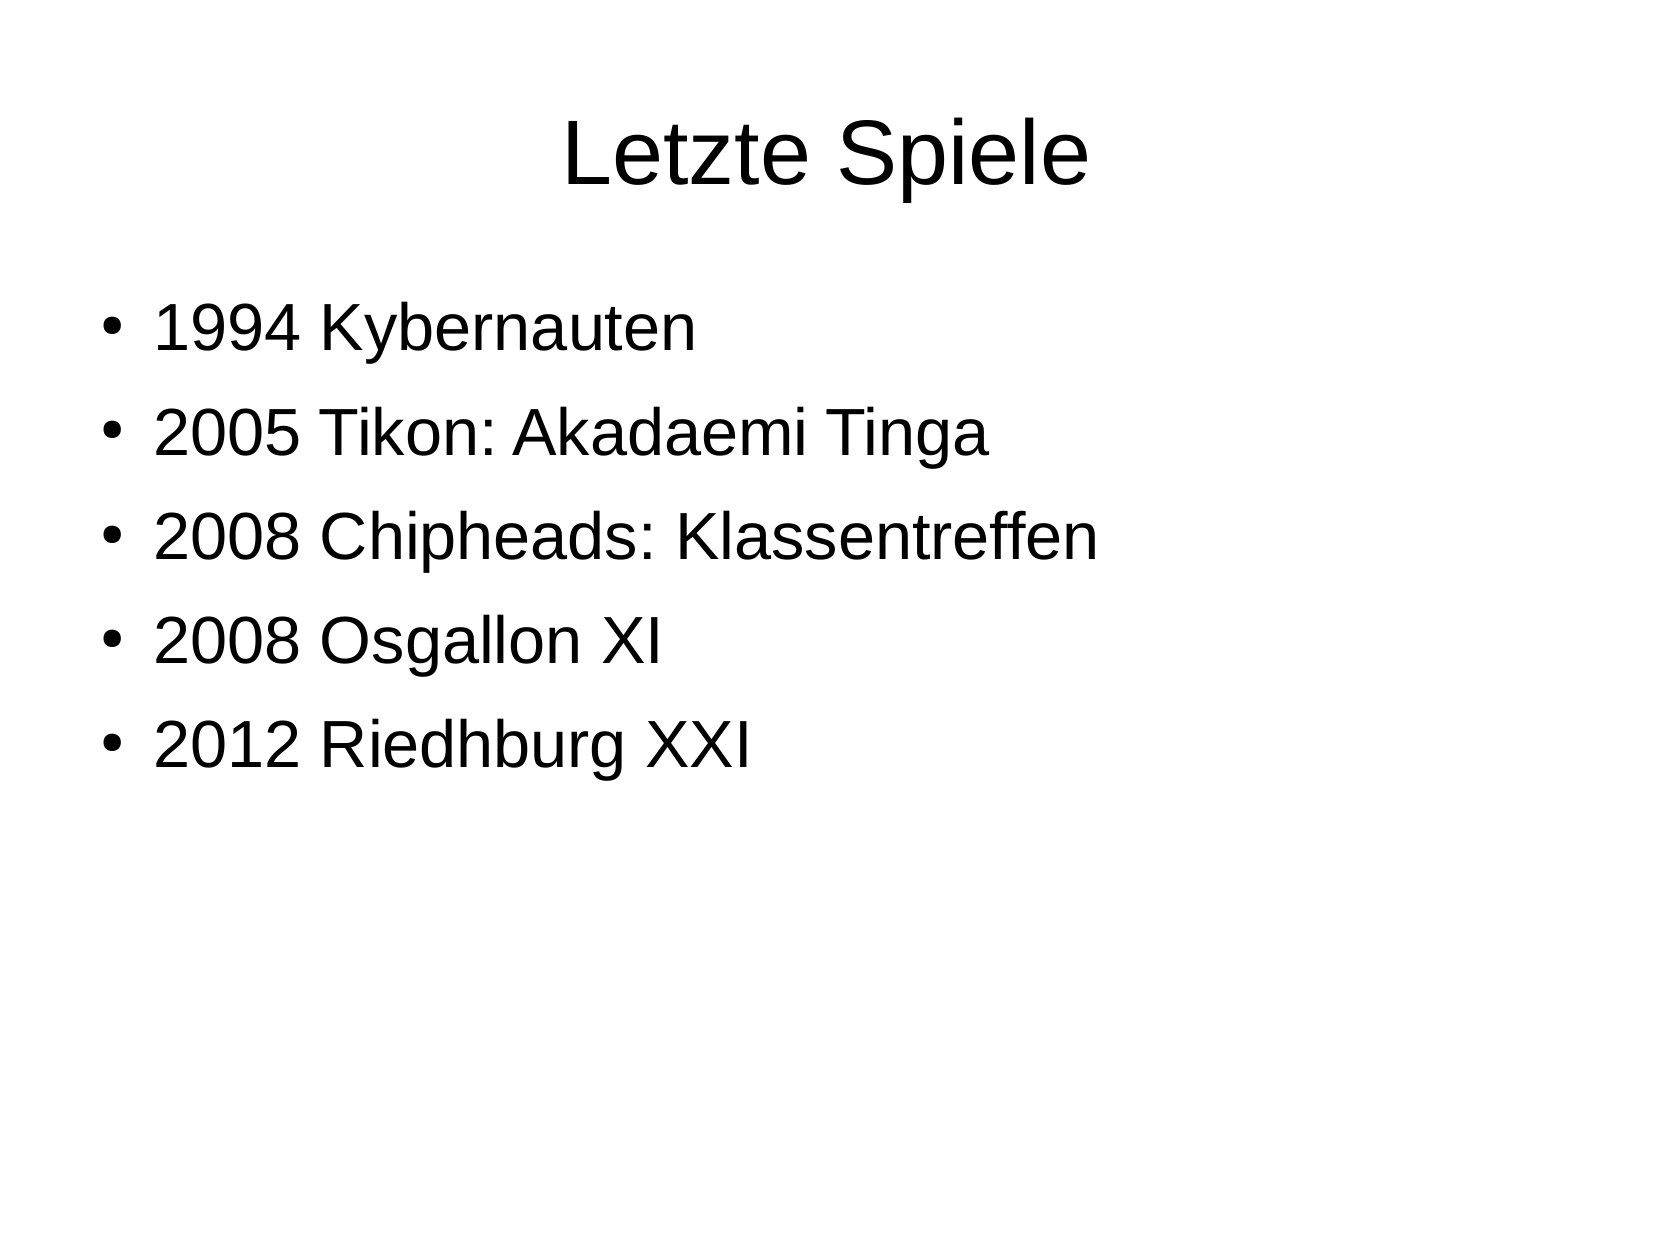

# Letzte Spiele
1994 Kybernauten
2005 Tikon: Akadaemi Tinga
2008 Chipheads: Klassentreffen
2008 Osgallon XI
2012 Riedhburg XXI